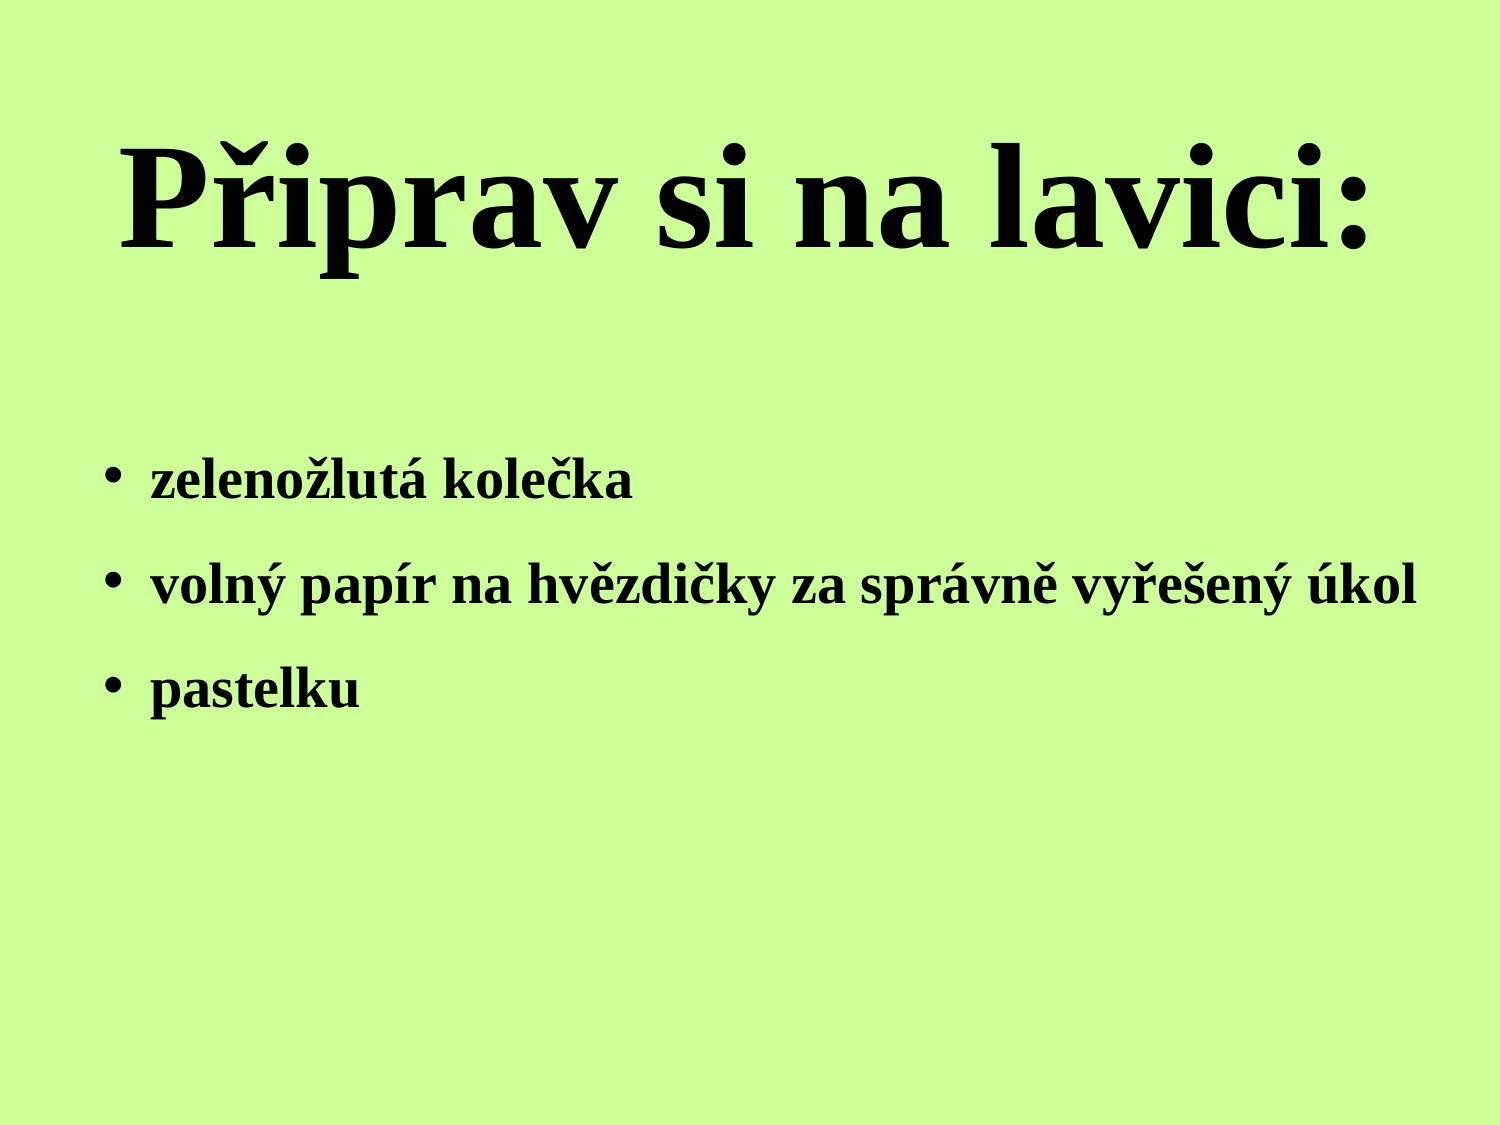

Připrav si na lavici:
zelenožlutá kolečka
volný papír na hvězdičky za správně vyřešený úkol
pastelku